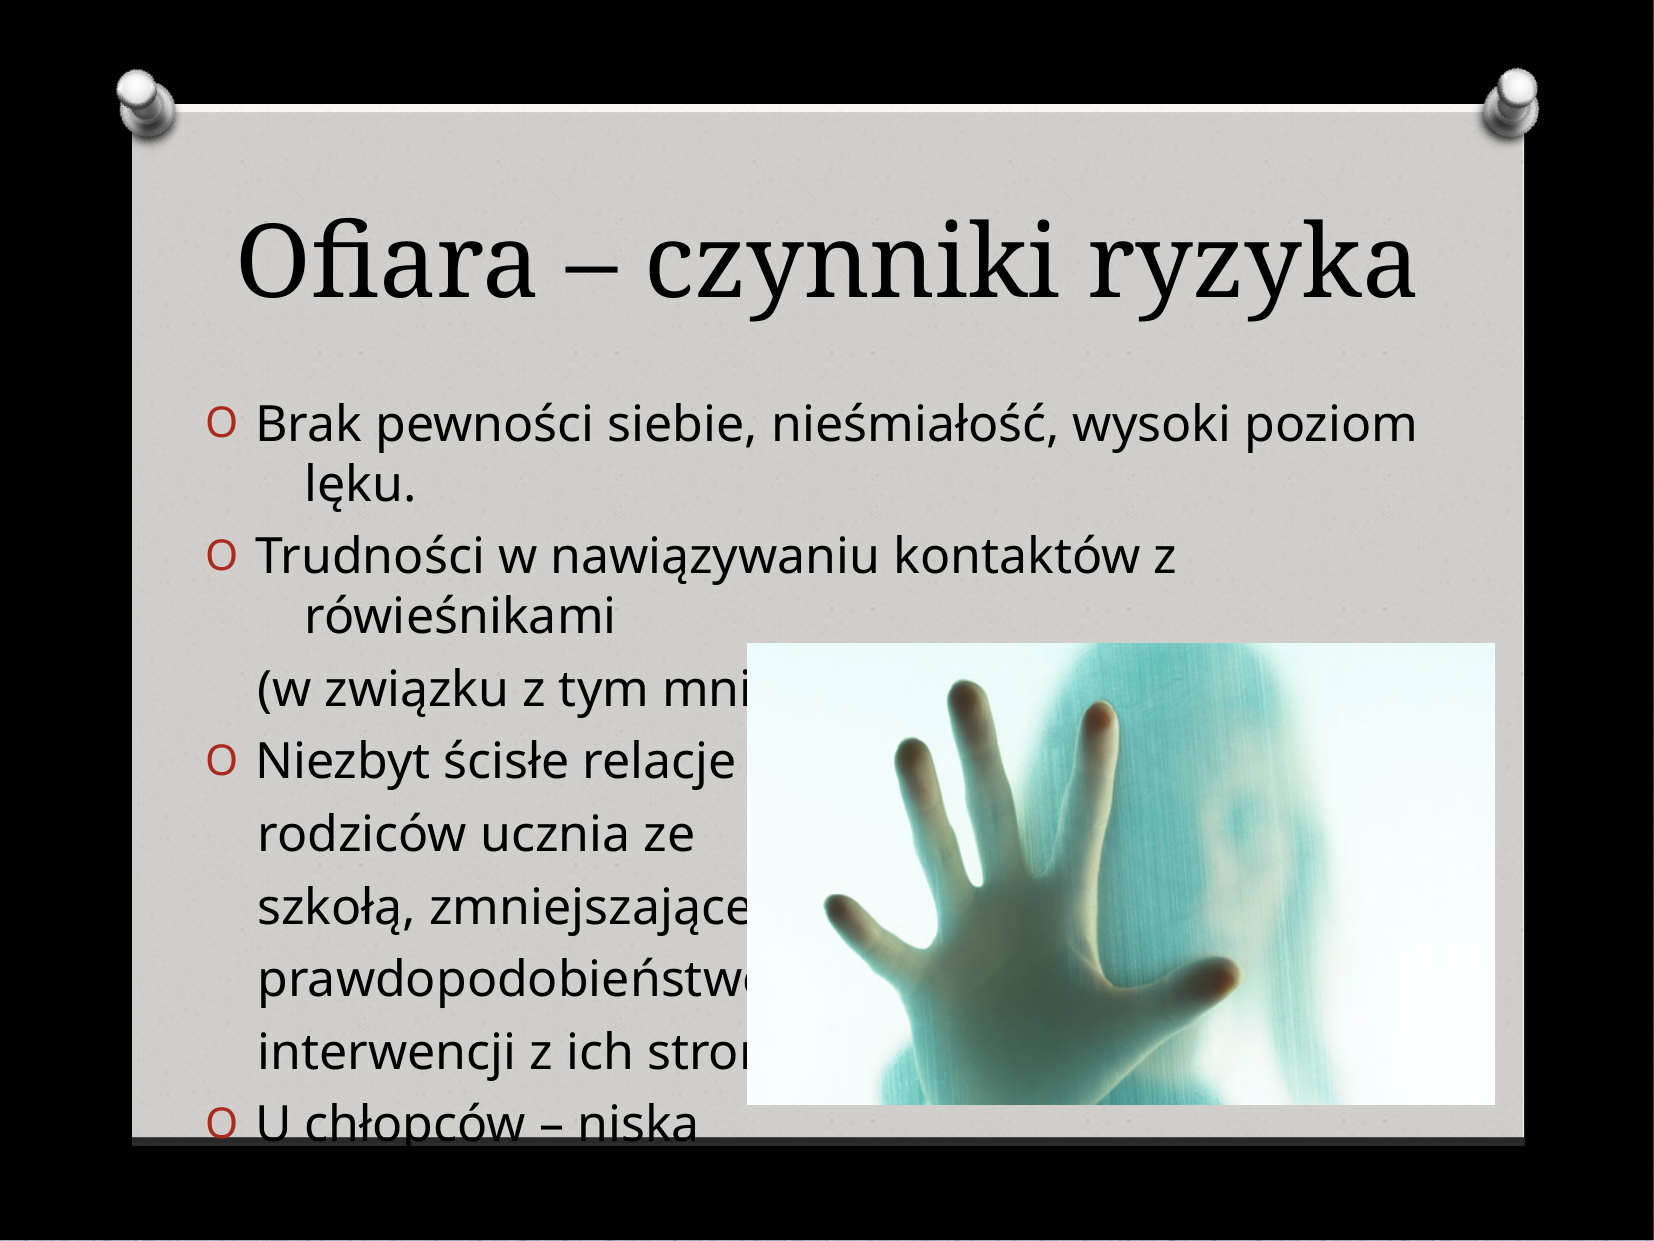

# Ofiara – czynniki ryzyka
Brak pewności siebie, nieśmiałość, wysoki poziom lęku.
Trudności w nawiązywaniu kontaktów z rówieśnikami
 (w związku z tym mniejsze wsparcie społeczne)
Niezbyt ścisłe relacje
 rodziców ucznia ze
 szkołą, zmniejszające
 prawdopodobieństwo
 interwencji z ich strony.
U chłopców – niska
 sprawność fizyczna.